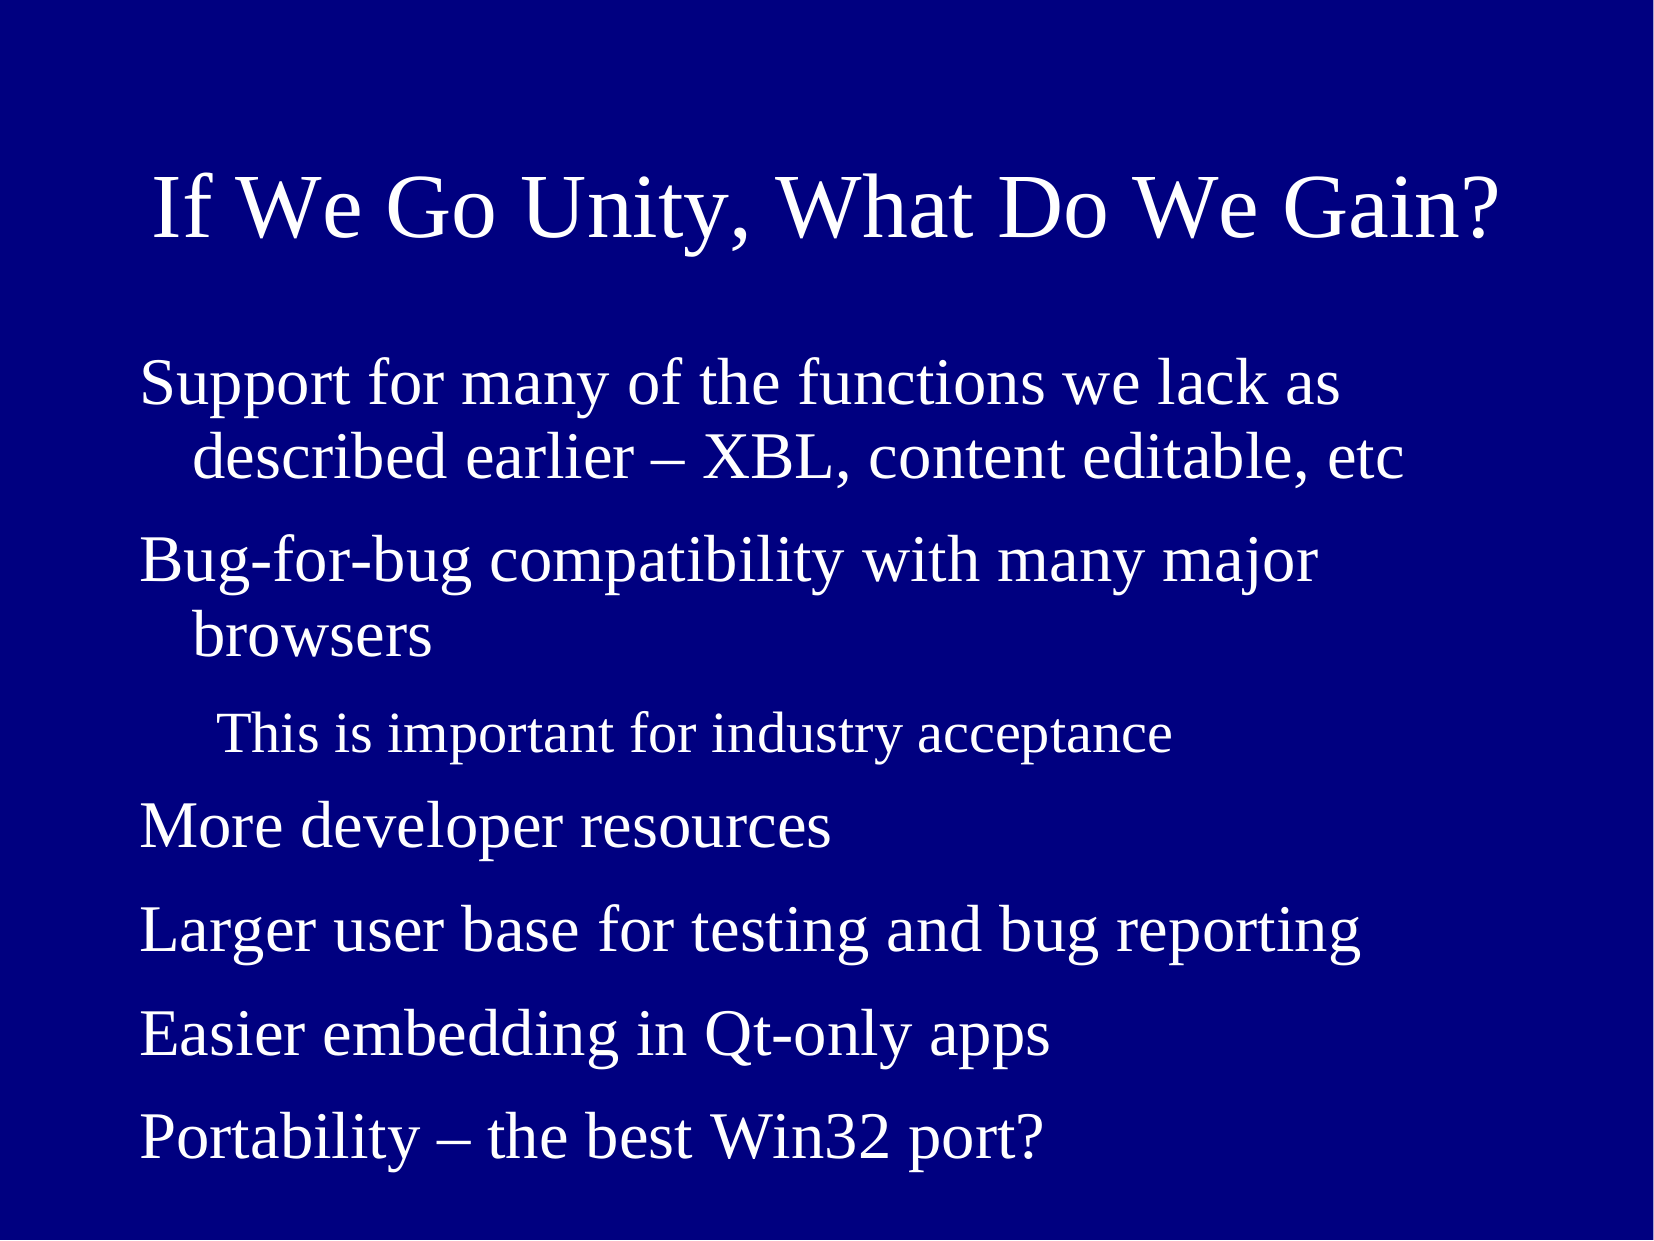

# If We Go Unity, What Do We Gain?
Support for many of the functions we lack as described earlier – XBL, content editable, etc
Bug-for-bug compatibility with many major browsers
This is important for industry acceptance
More developer resources
Larger user base for testing and bug reporting
Easier embedding in Qt-only apps
Portability – the best Win32 port?